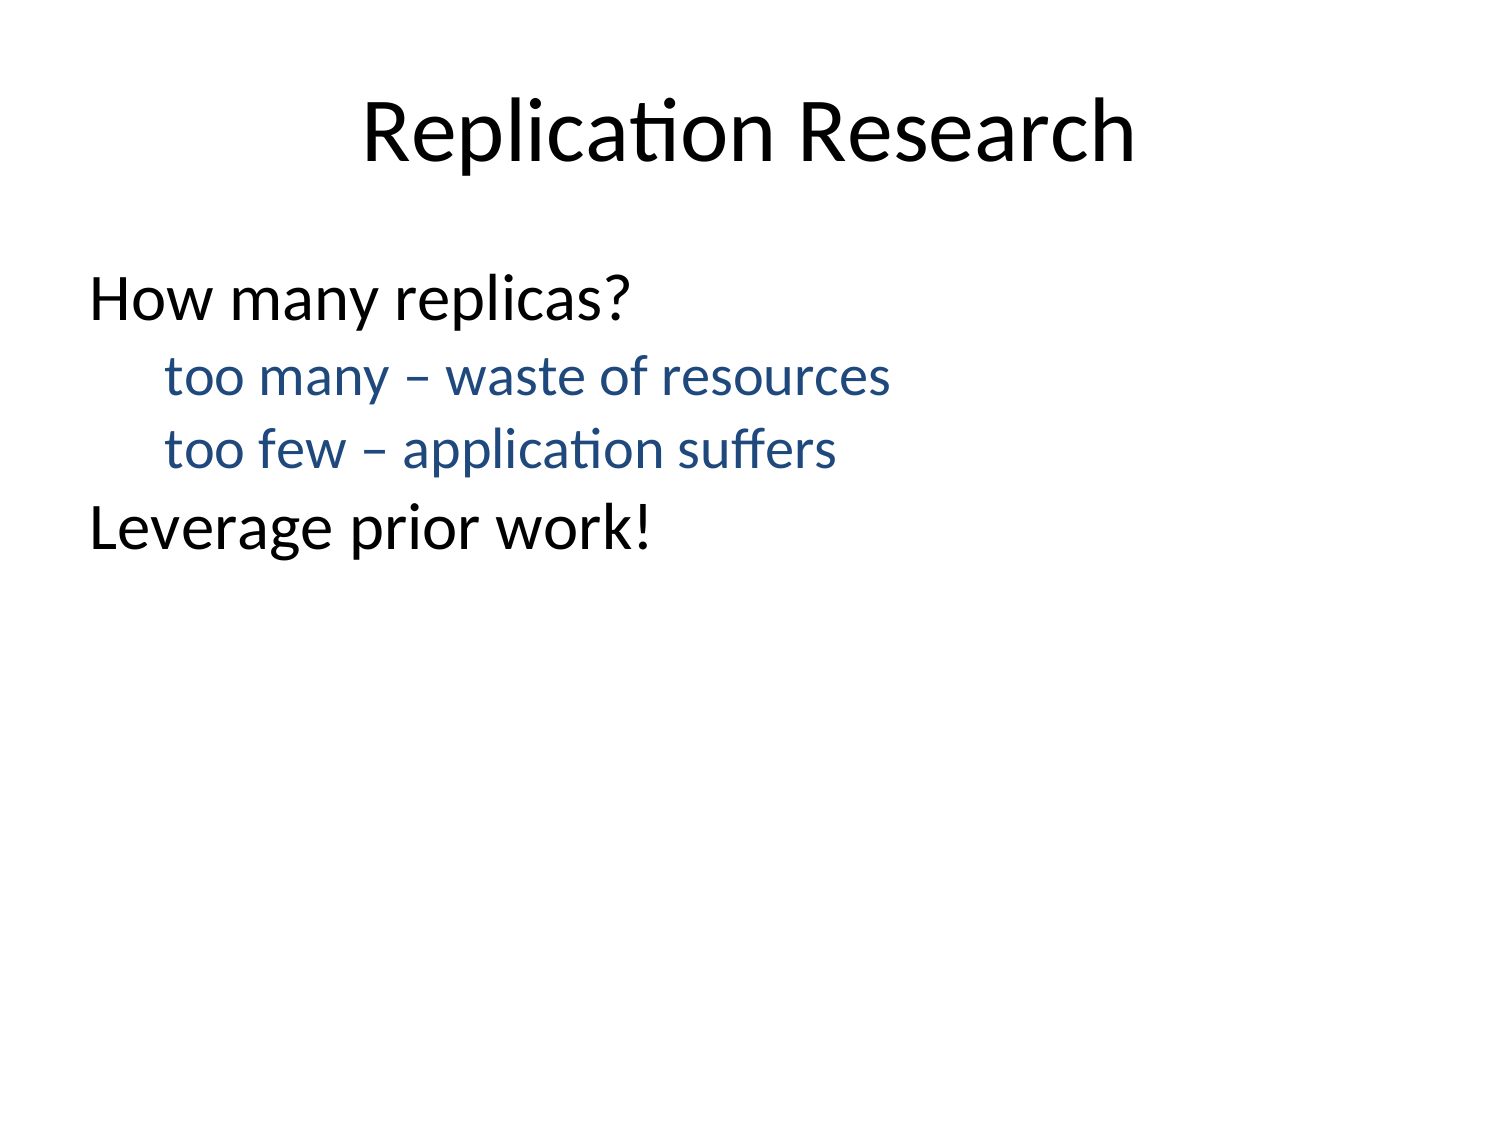

# Replication Research
How many replicas?
too many – waste of resources
too few – application suffers
Leverage prior work!